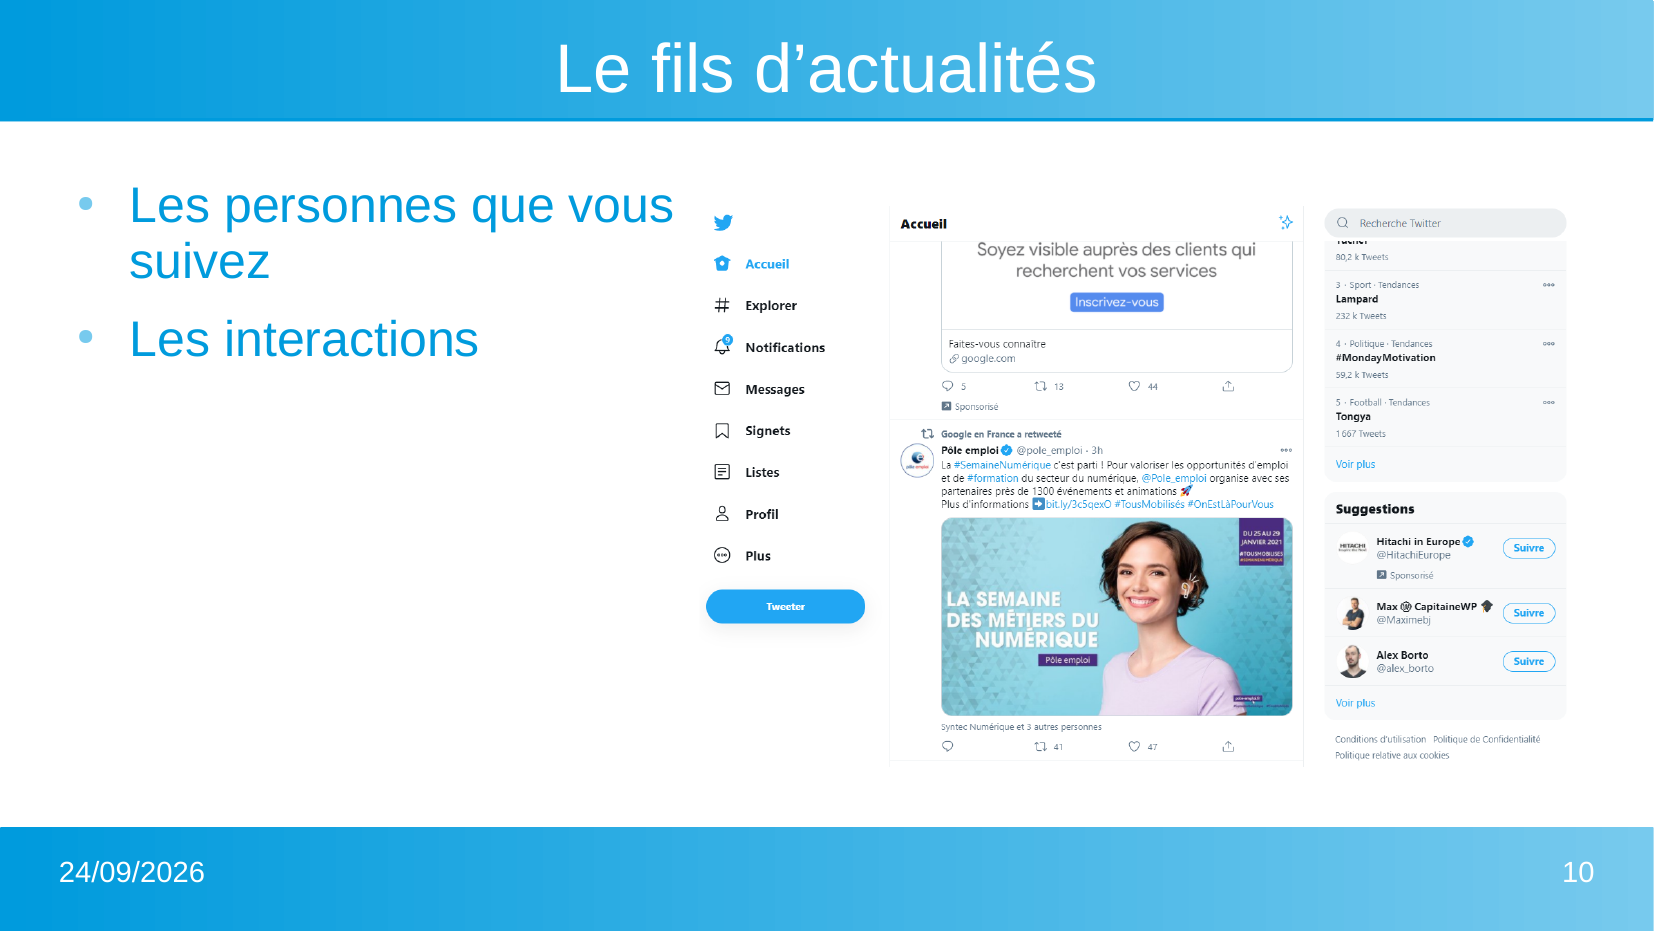

# Le fils d’actualités
Les personnes que vous
suivez
Les interactions
10